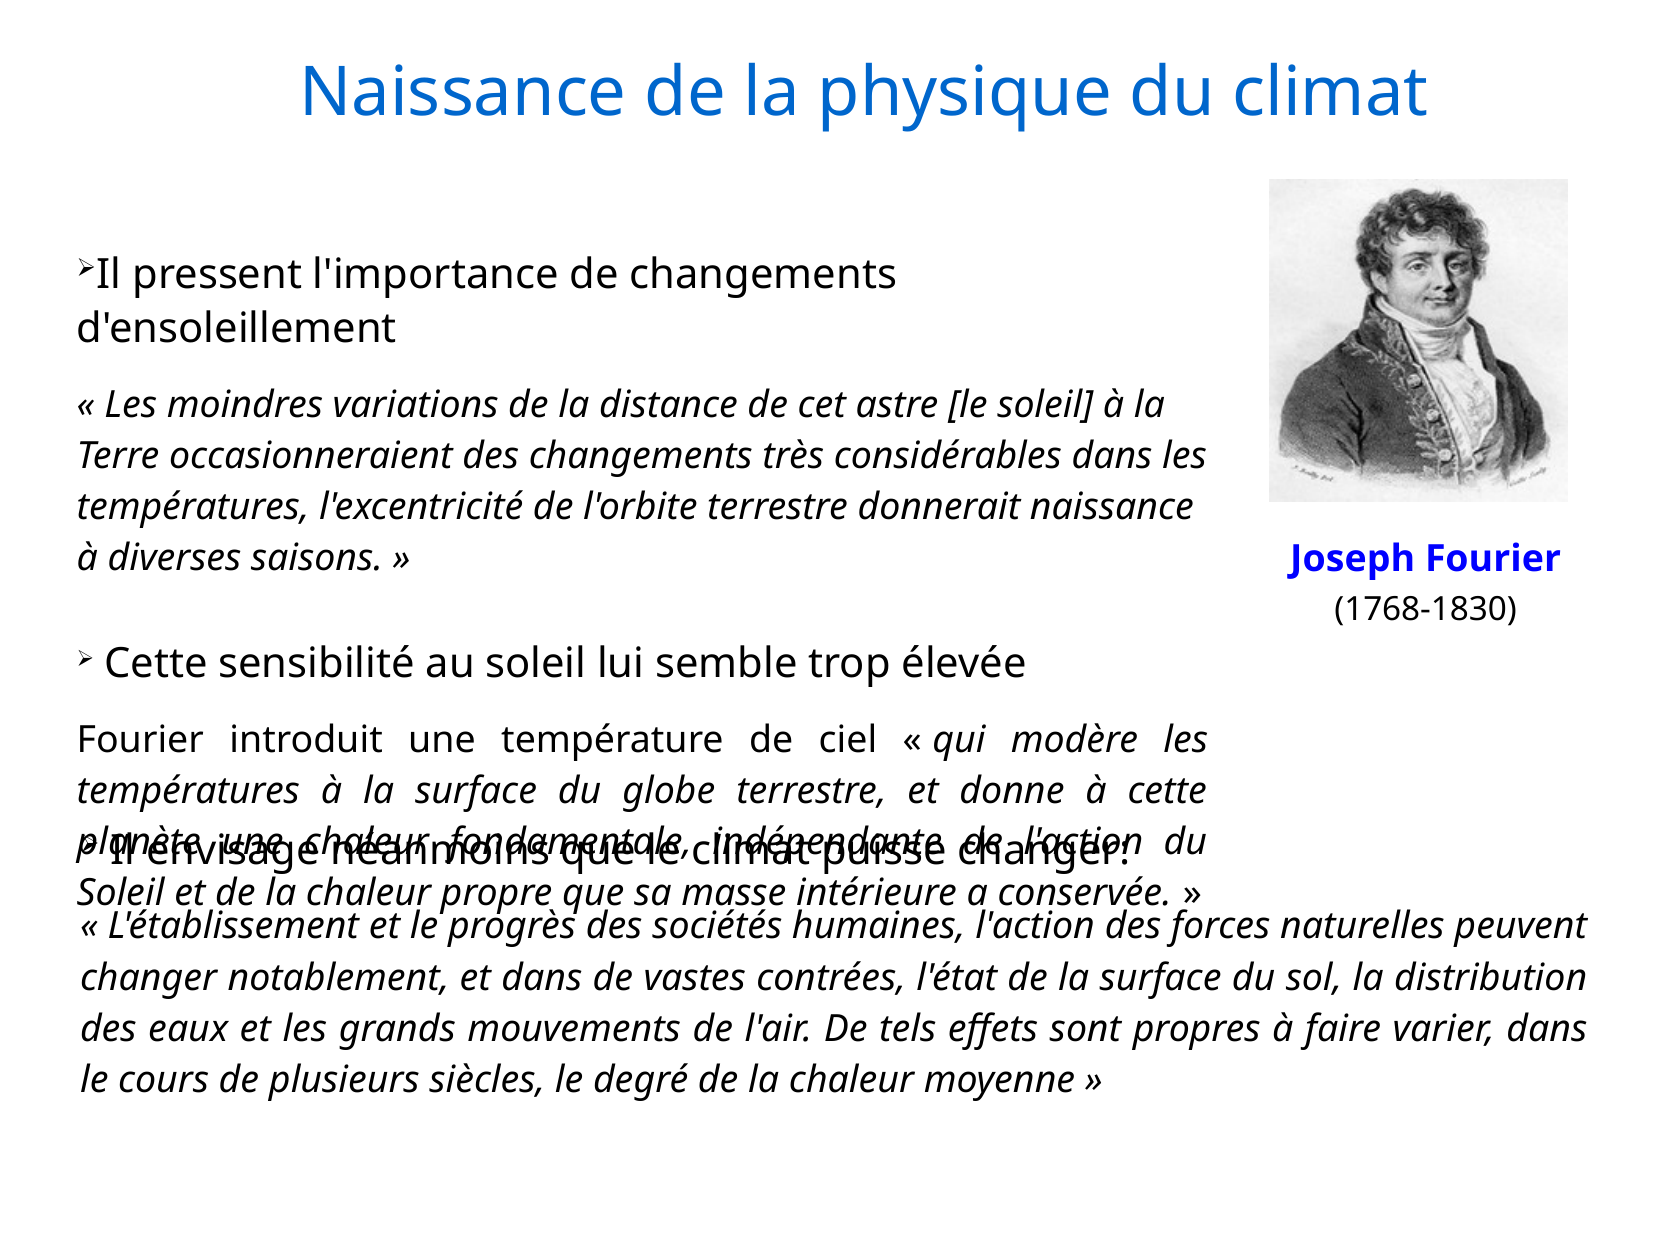

# Naissance de la physique du climat
Il pressent l'importance de changements d'ensoleillement
« Les moindres variations de la distance de cet astre [le soleil] à la Terre occasionneraient des changements très considérables dans les températures, l'excentricité de l'orbite terrestre donnerait naissance à diverses saisons. »
 Cette sensibilité au soleil lui semble trop élevée
Fourier introduit une température de ciel « qui modère les températures à la surface du globe terrestre, et donne à cette planète une chaleur fondamentale, indépendante de l'action du Soleil et de la chaleur propre que sa masse intérieure a conservée. »
Joseph Fourier
(1768-1830)
 Il envisage néanmoins que le climat puisse changer:
« L'établissement et le progrès des sociétés humaines, l'action des forces naturelles peuvent changer notablement, et dans de vastes contrées, l'état de la surface du sol, la distribution des eaux et les grands mouvements de l'air. De tels effets sont propres à faire varier, dans le cours de plusieurs siècles, le degré de la chaleur moyenne »
Mémoire sur les températures du globe terrestre et des espaces planétaire, J. Fourrier, 1824
La Terre est une planète comme les autres
 Le bilan d'énergie pilote la température de surface de la Terre
Les principaux modes de transferts d'énergie sont
Rayonnement solaire
Rayonnement infra-rouge
Conduction avec le centre de la Terre